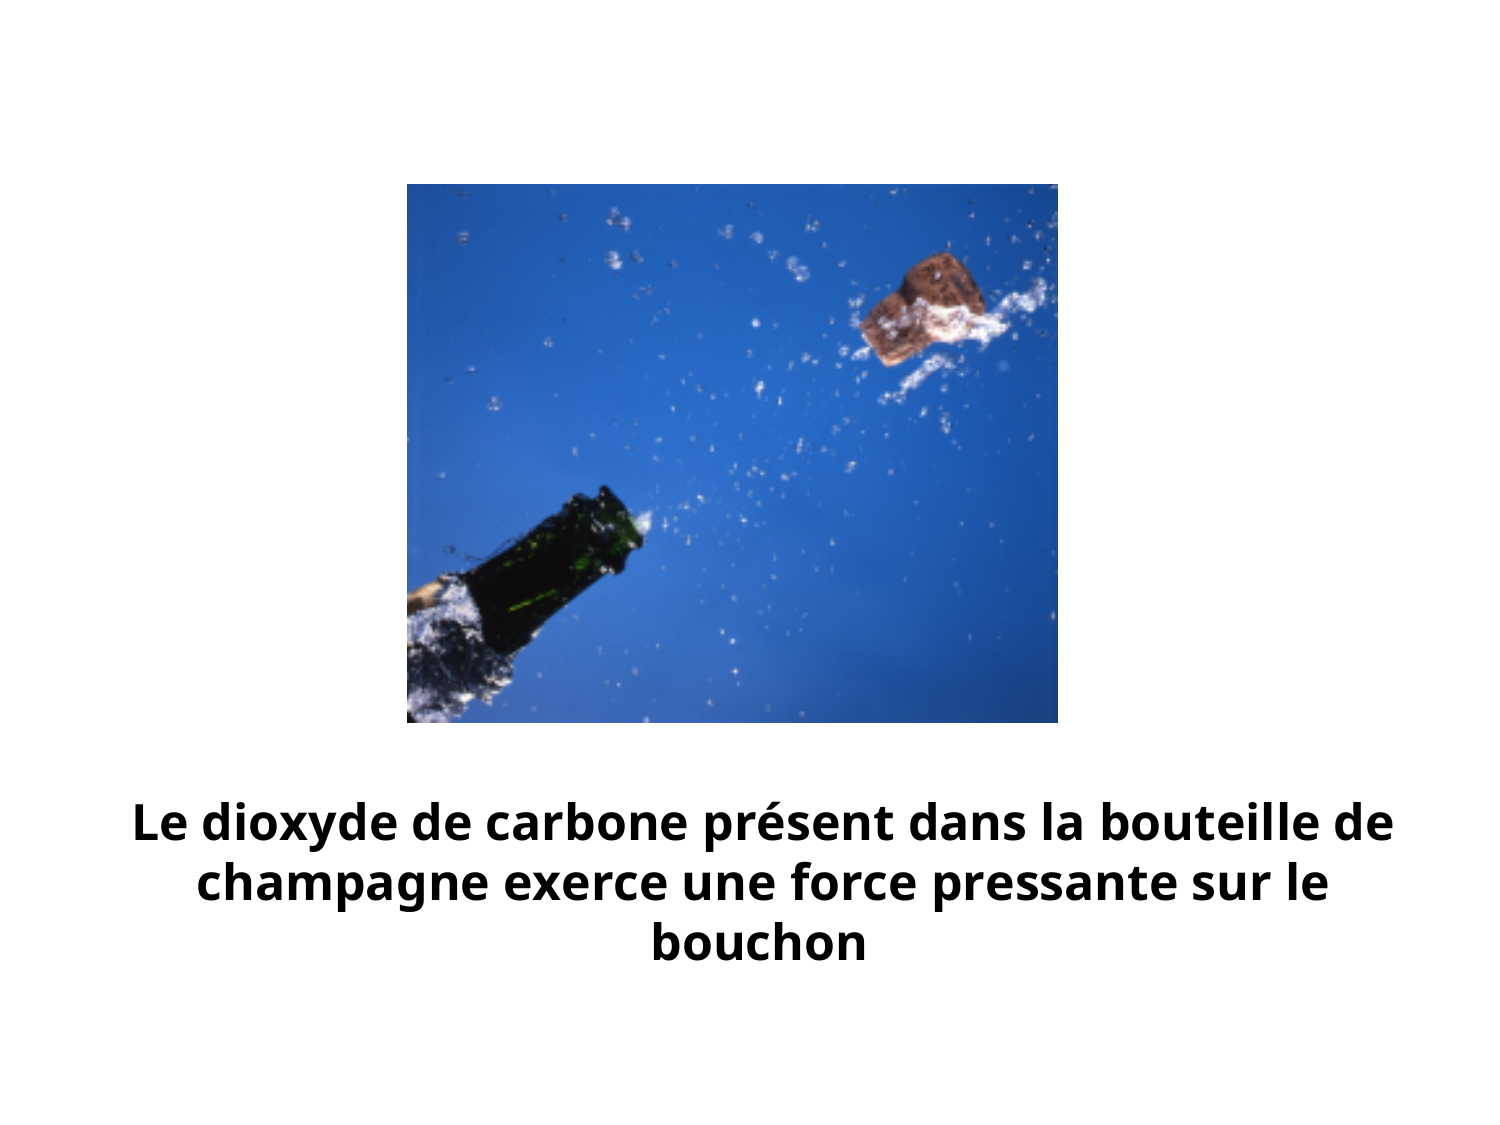

# Le dioxyde de carbone présent dans la bouteille de champagne exerce une force pressante sur le bouchon